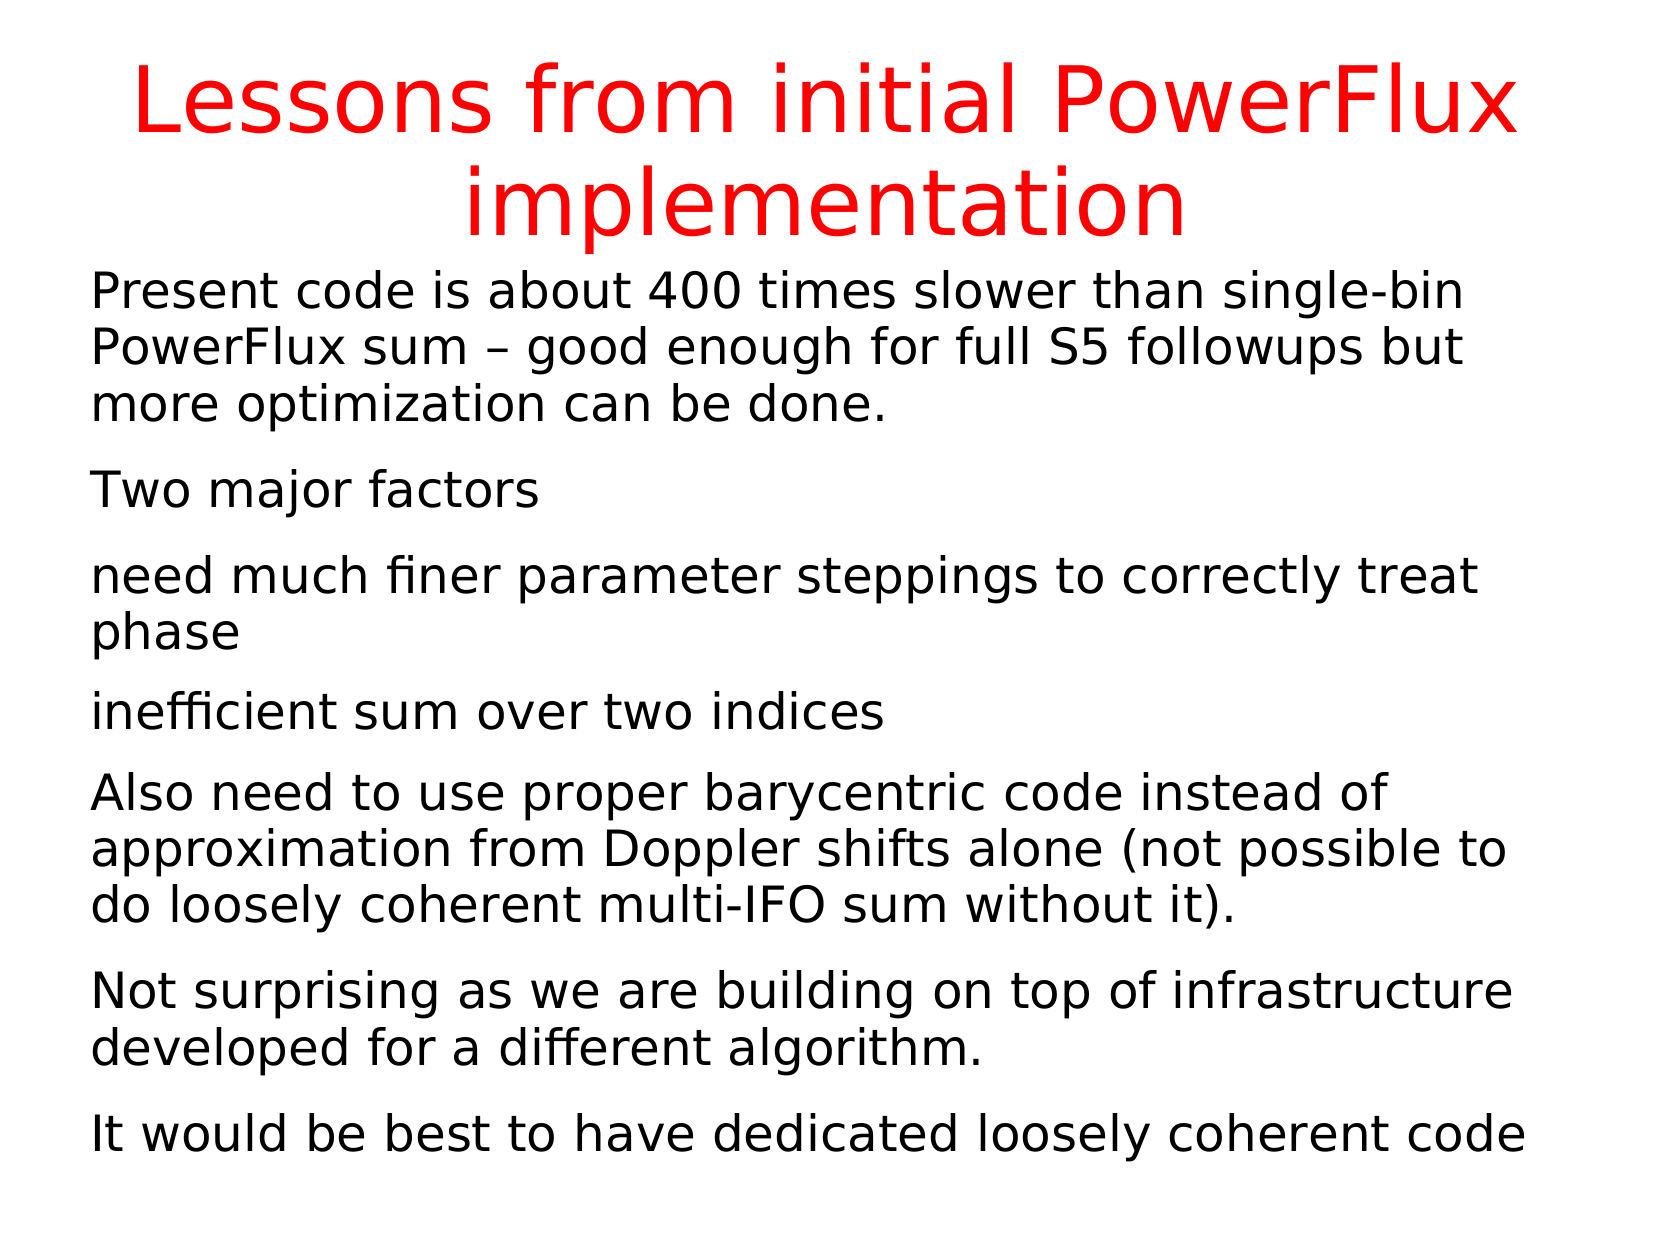

# Lessons from initial PowerFlux implementation
Present code is about 400 times slower than single-bin PowerFlux sum – good enough for full S5 followups but more optimization can be done.
Two major factors
need much finer parameter steppings to correctly treat phase
inefficient sum over two indices
Also need to use proper barycentric code instead of approximation from Doppler shifts alone (not possible to do loosely coherent multi-IFO sum without it).
Not surprising as we are building on top of infrastructure developed for a different algorithm.
It would be best to have dedicated loosely coherent code